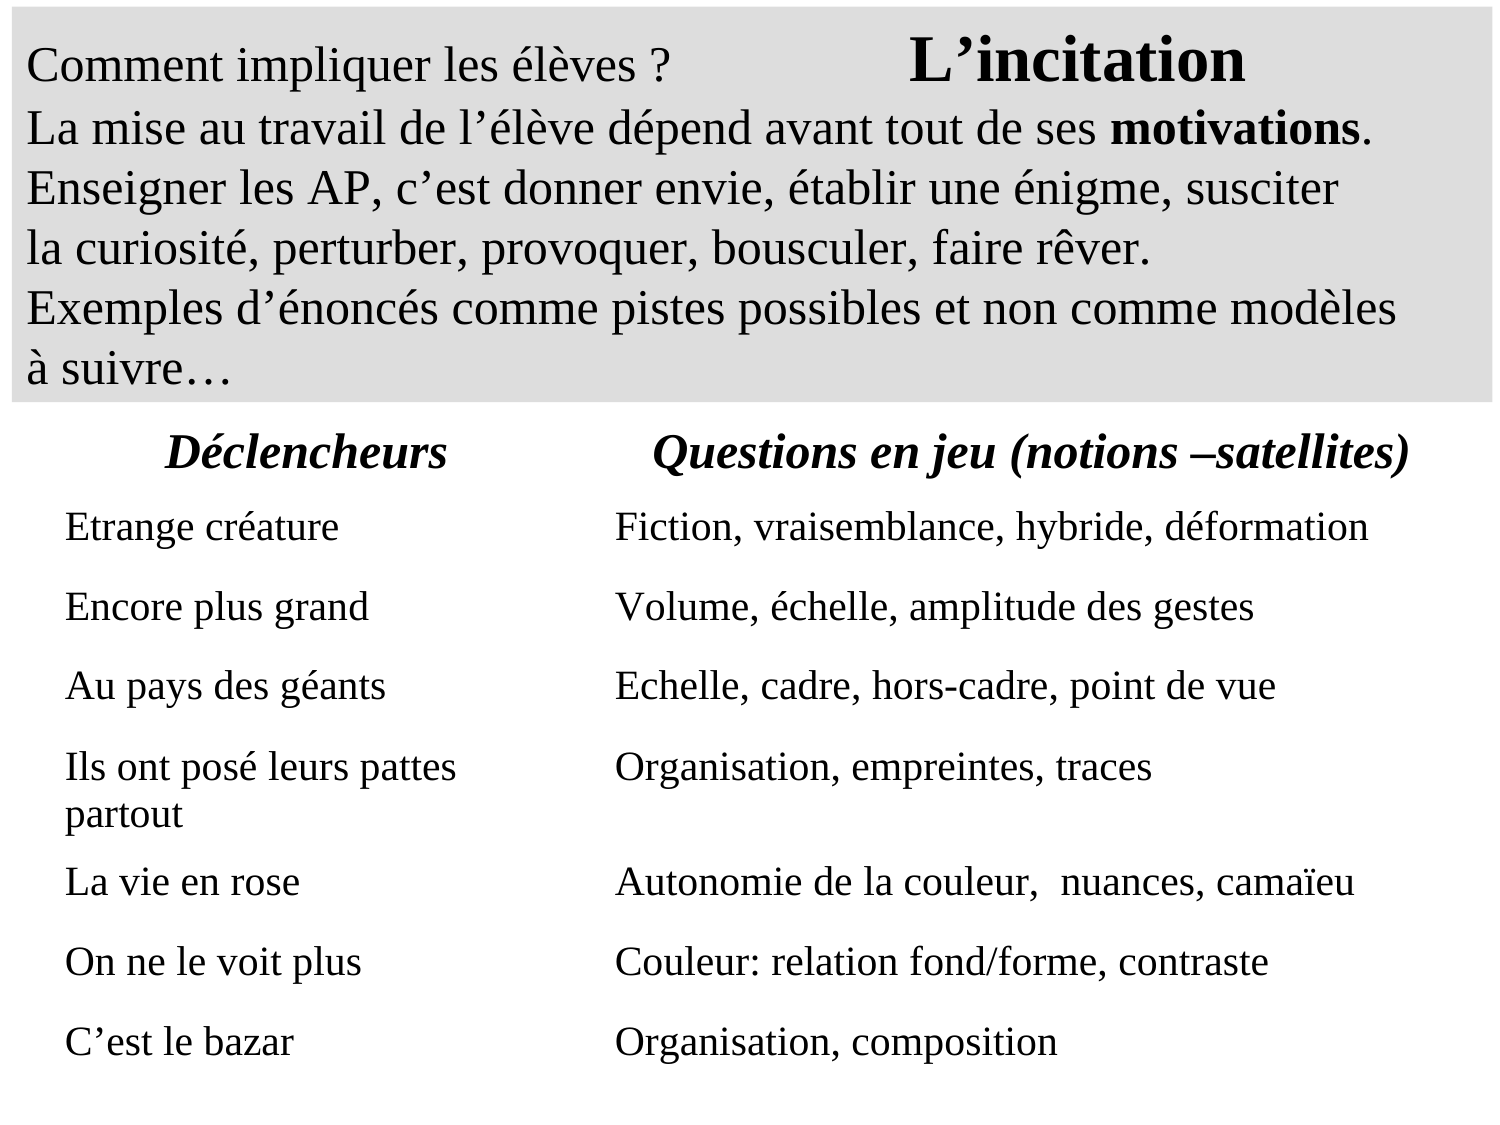

Comment impliquer les élèves ? L’incitation
La mise au travail de l’élève dépend avant tout de ses motivations.
Enseigner les AP, c’est donner envie, établir une énigme, susciter
la curiosité, perturber, provoquer, bousculer, faire rêver.
Exemples d’énoncés comme pistes possibles et non comme modèles
à suivre…
| Déclencheurs | Questions en jeu (notions –satellites) |
| --- | --- |
| Etrange créature | Fiction, vraisemblance, hybride, déformation |
| Encore plus grand | Volume, échelle, amplitude des gestes |
| Au pays des géants | Echelle, cadre, hors-cadre, point de vue |
| Ils ont posé leurs pattes partout | Organisation, empreintes, traces |
| La vie en rose | Autonomie de la couleur, nuances, camaïeu |
| On ne le voit plus | Couleur: relation fond/forme, contraste |
| C’est le bazar | Organisation, composition |